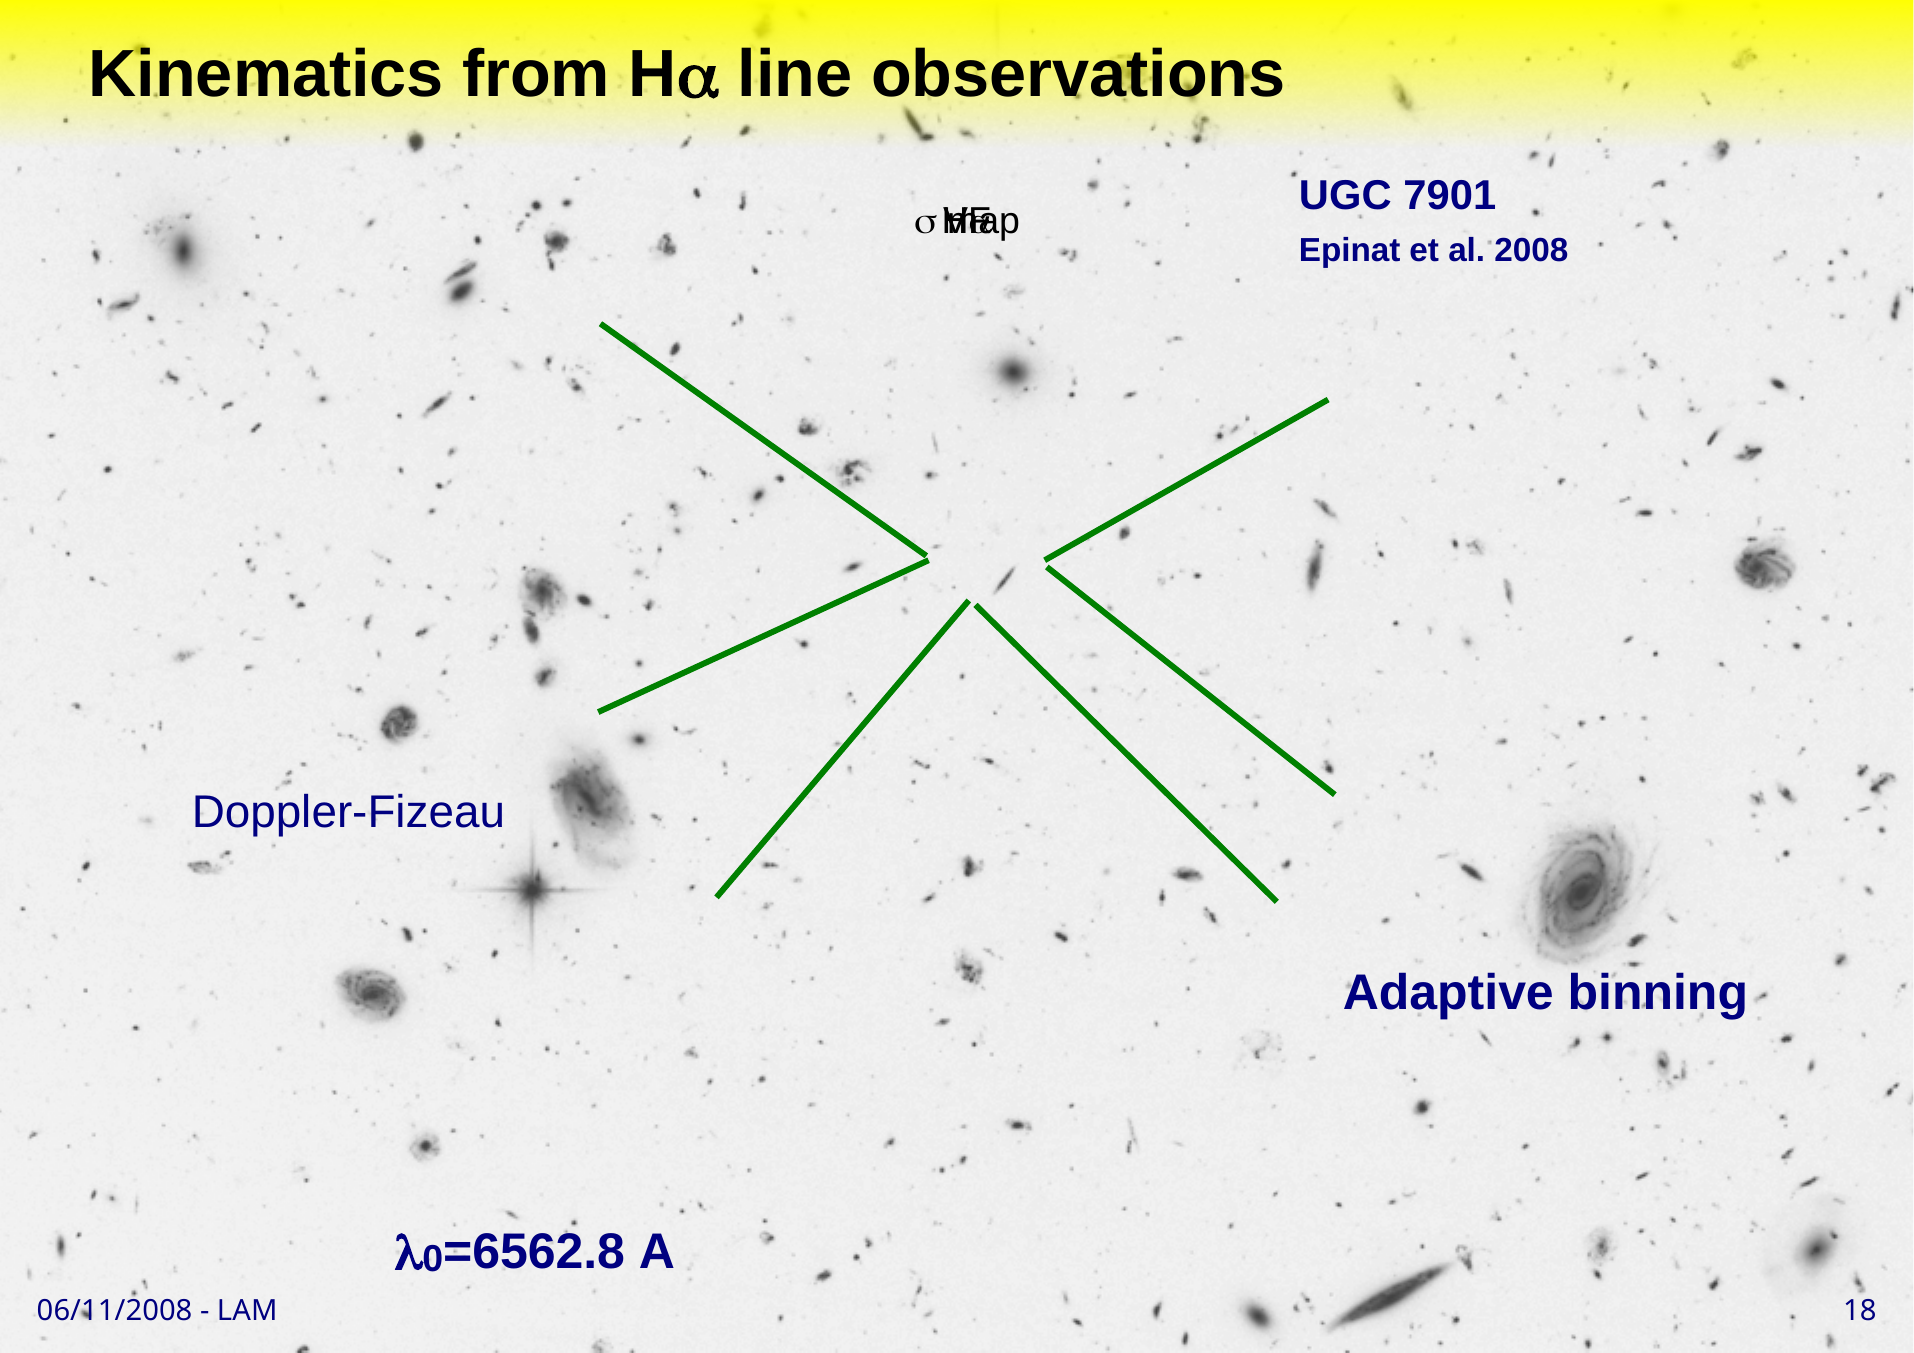

# Kinematics from Hα line observations
UGC 7901
Epinat et al. 2008
Hα
VF
s map
Doppler-Fizeau
Adaptive binning
l0=6562.8 A
18
06/11/2008 - LAM